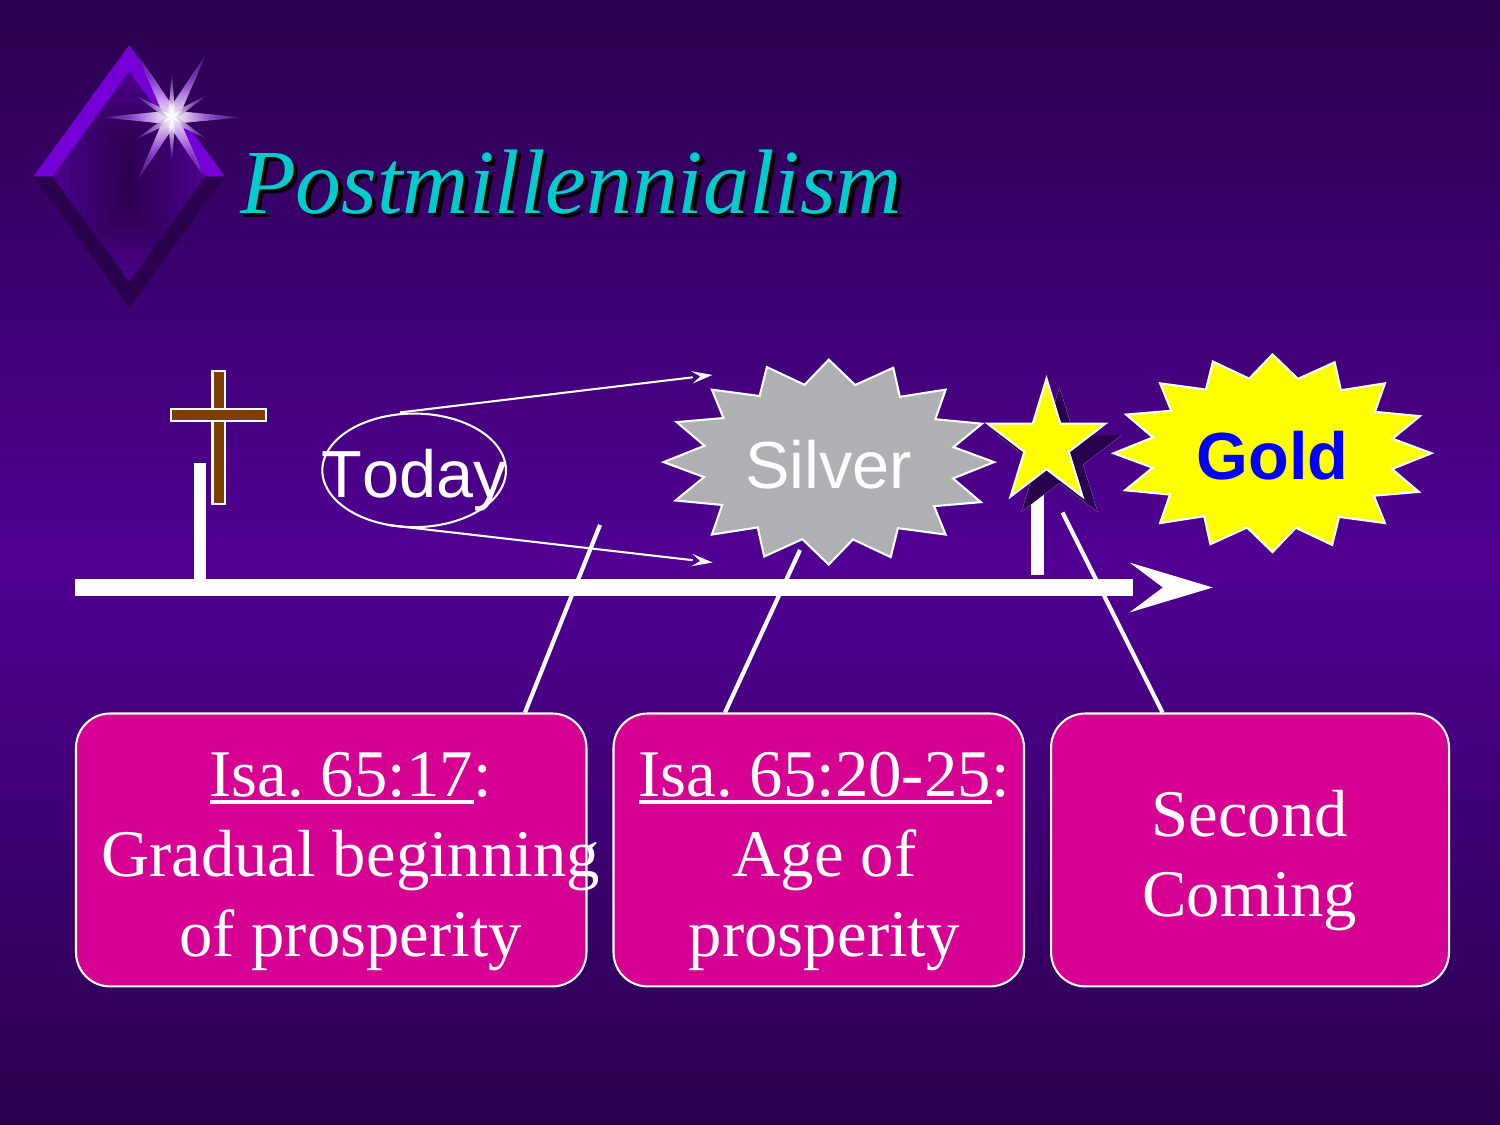

# Postmillennialism
Gold
Silver
Today
Second
Coming
Isa. 65:17:
Gradual beginning
of prosperity
Isa. 65:20-25:
Age of
prosperity